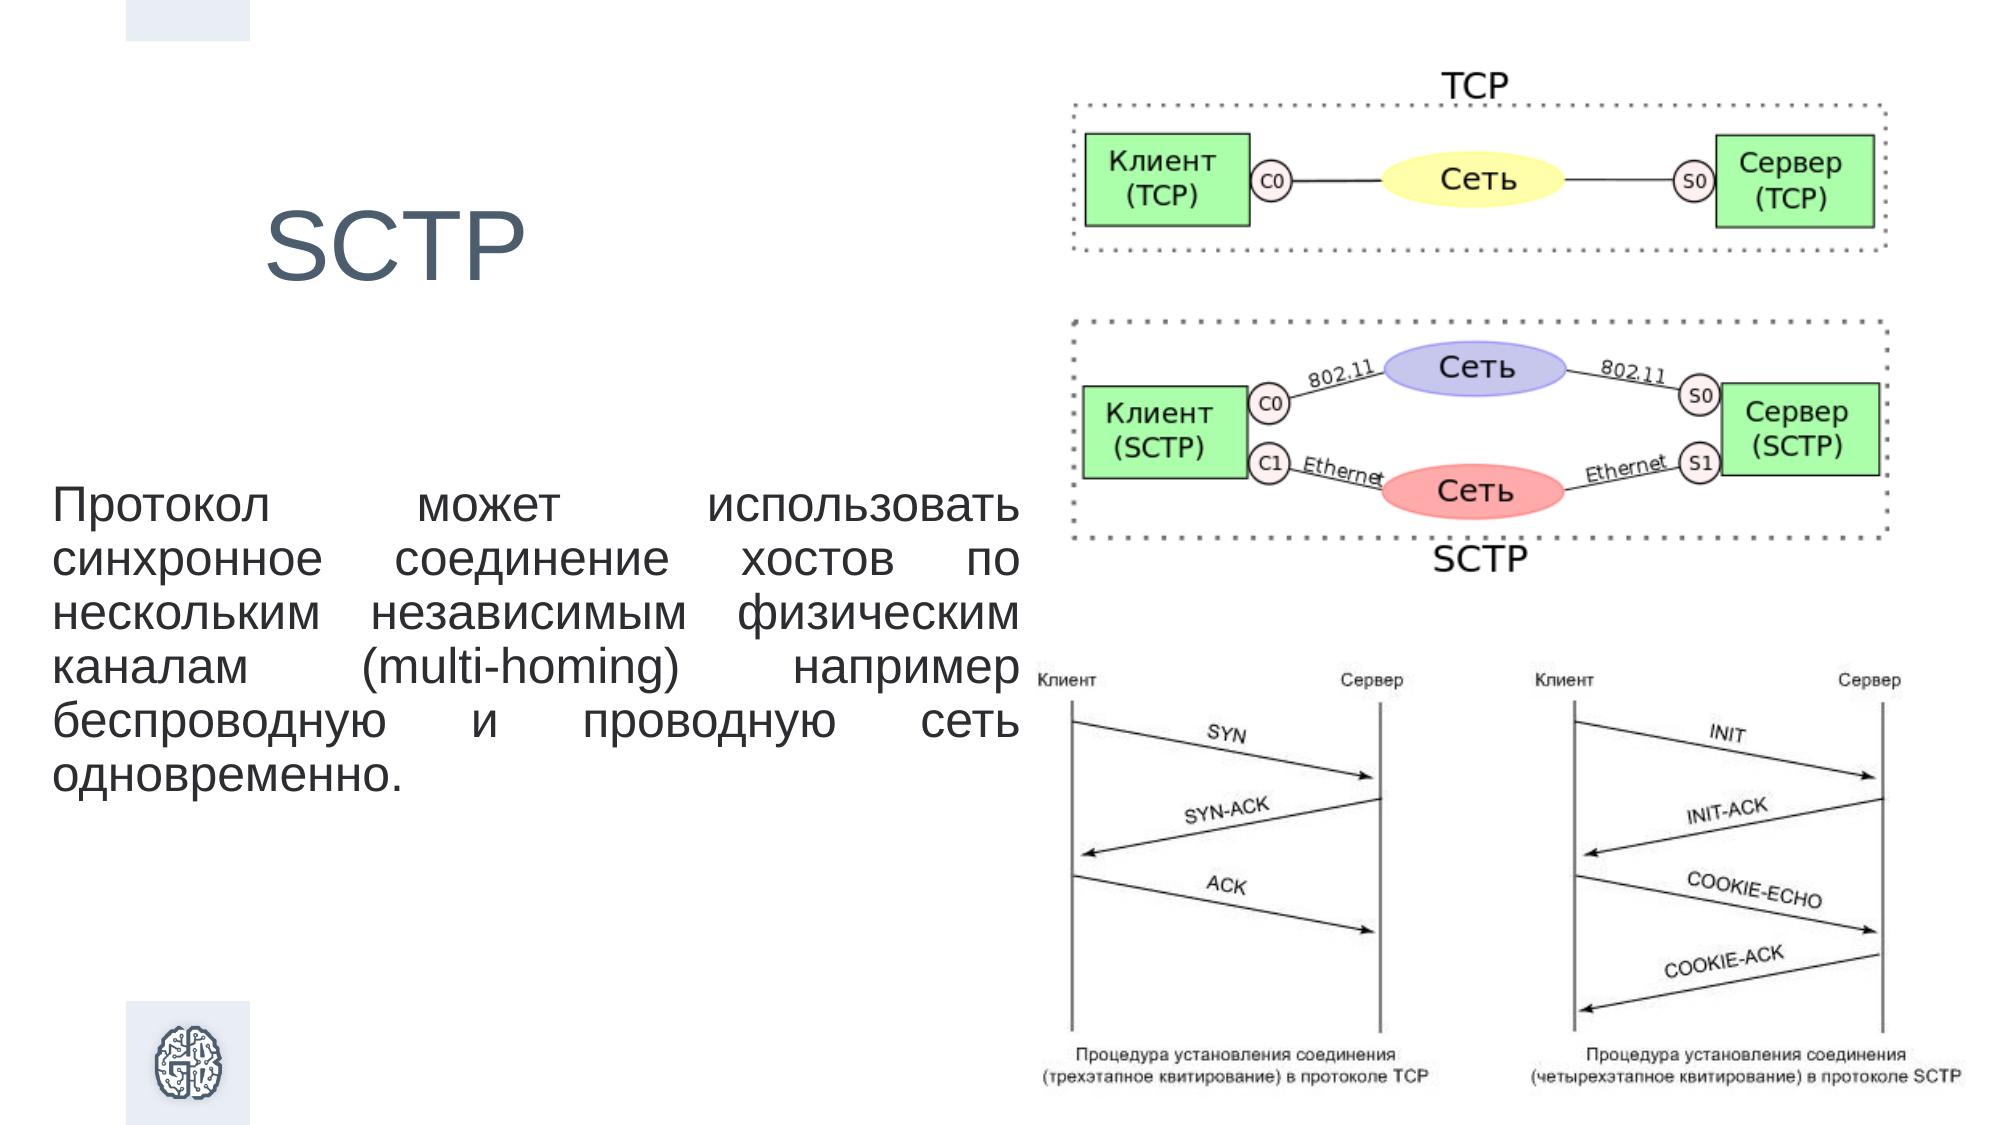

# SCTP
Протокол может использовать синхронное соединение хостов по нескольким независимым физическим каналам (multi-homing) например беспроводную и проводную сеть одновременно.